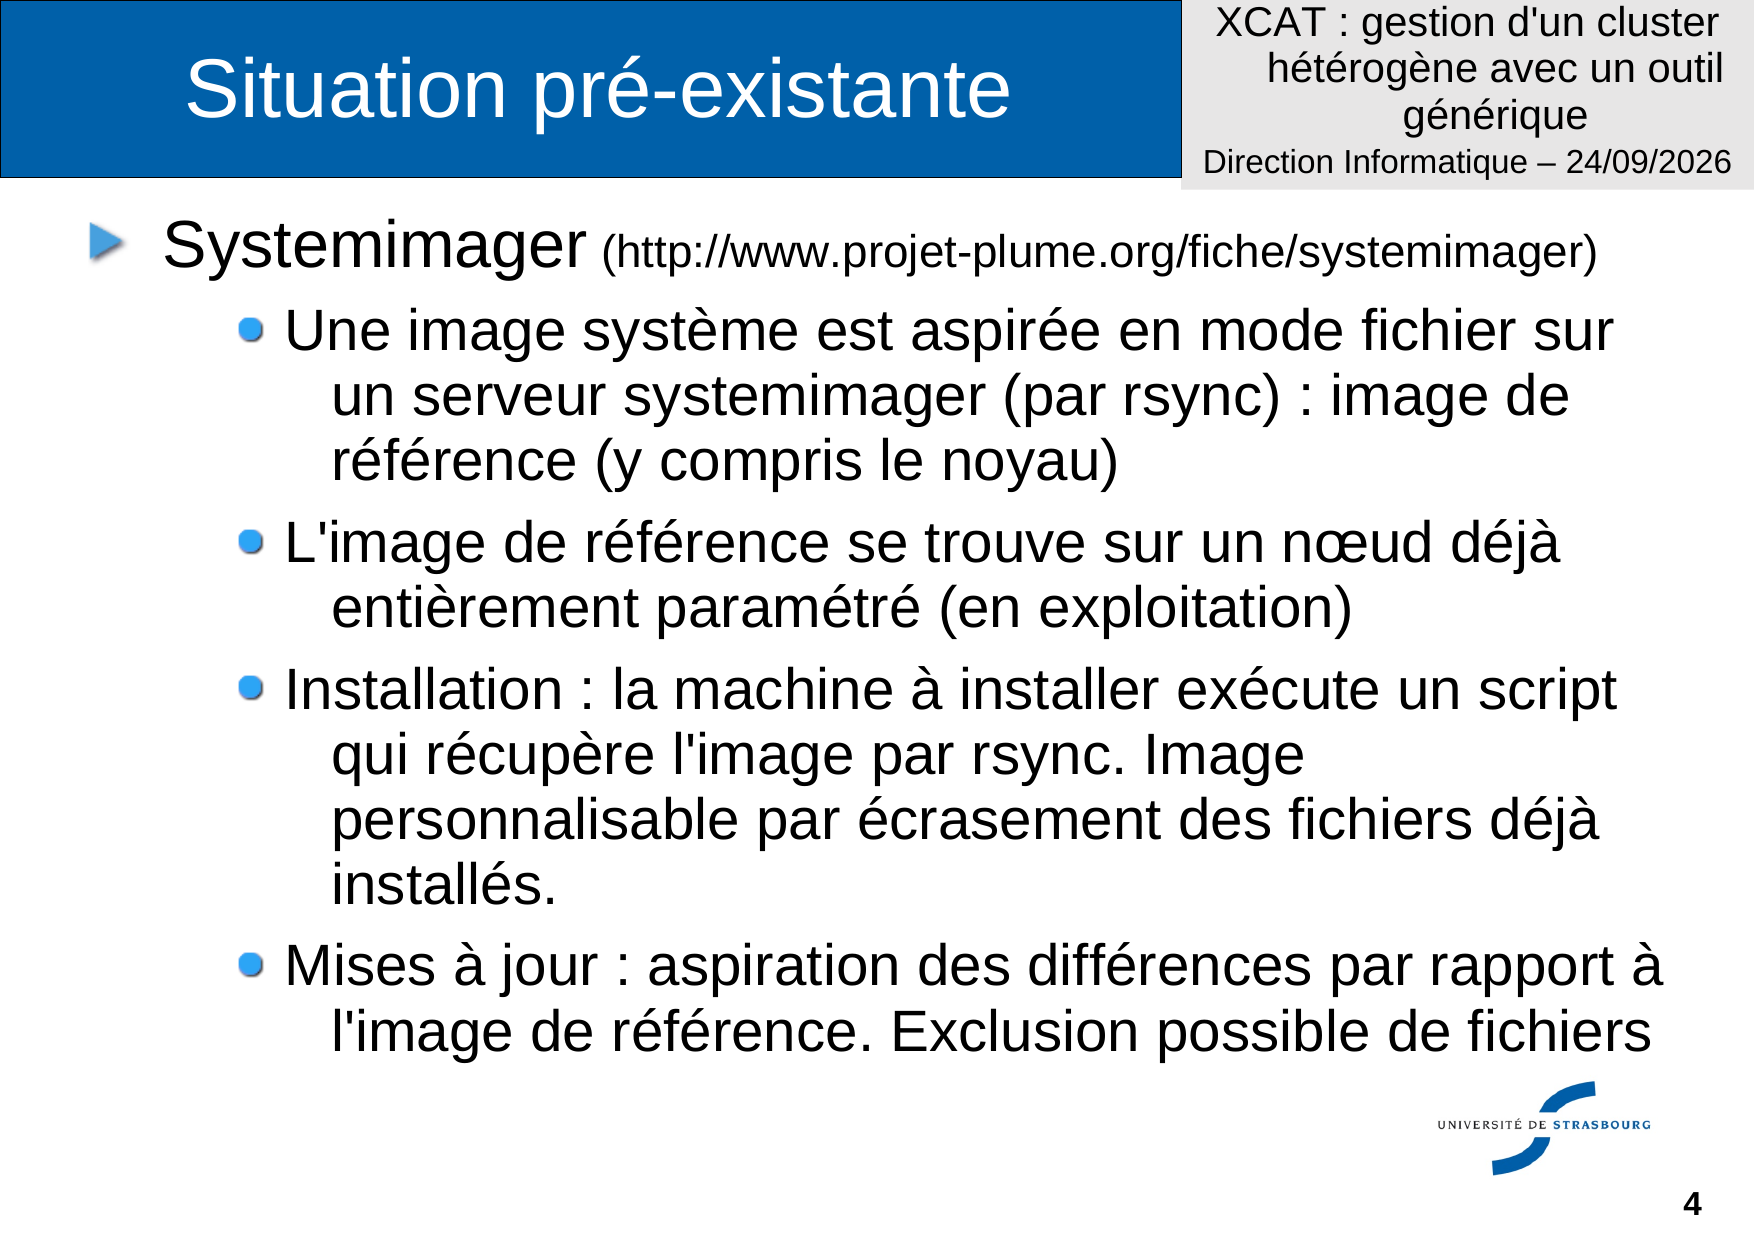

# Situation pré-existante
 Systemimager (http://www.projet-plume.org/fiche/systemimager)
Une image système est aspirée en mode fichier sur un serveur systemimager (par rsync) : image de référence (y compris le noyau)
L'image de référence se trouve sur un nœud déjà entièrement paramétré (en exploitation)
Installation : la machine à installer exécute un script qui récupère l'image par rsync. Image personnalisable par écrasement des fichiers déjà installés.
Mises à jour : aspiration des différences par rapport à l'image de référence. Exclusion possible de fichiers
4